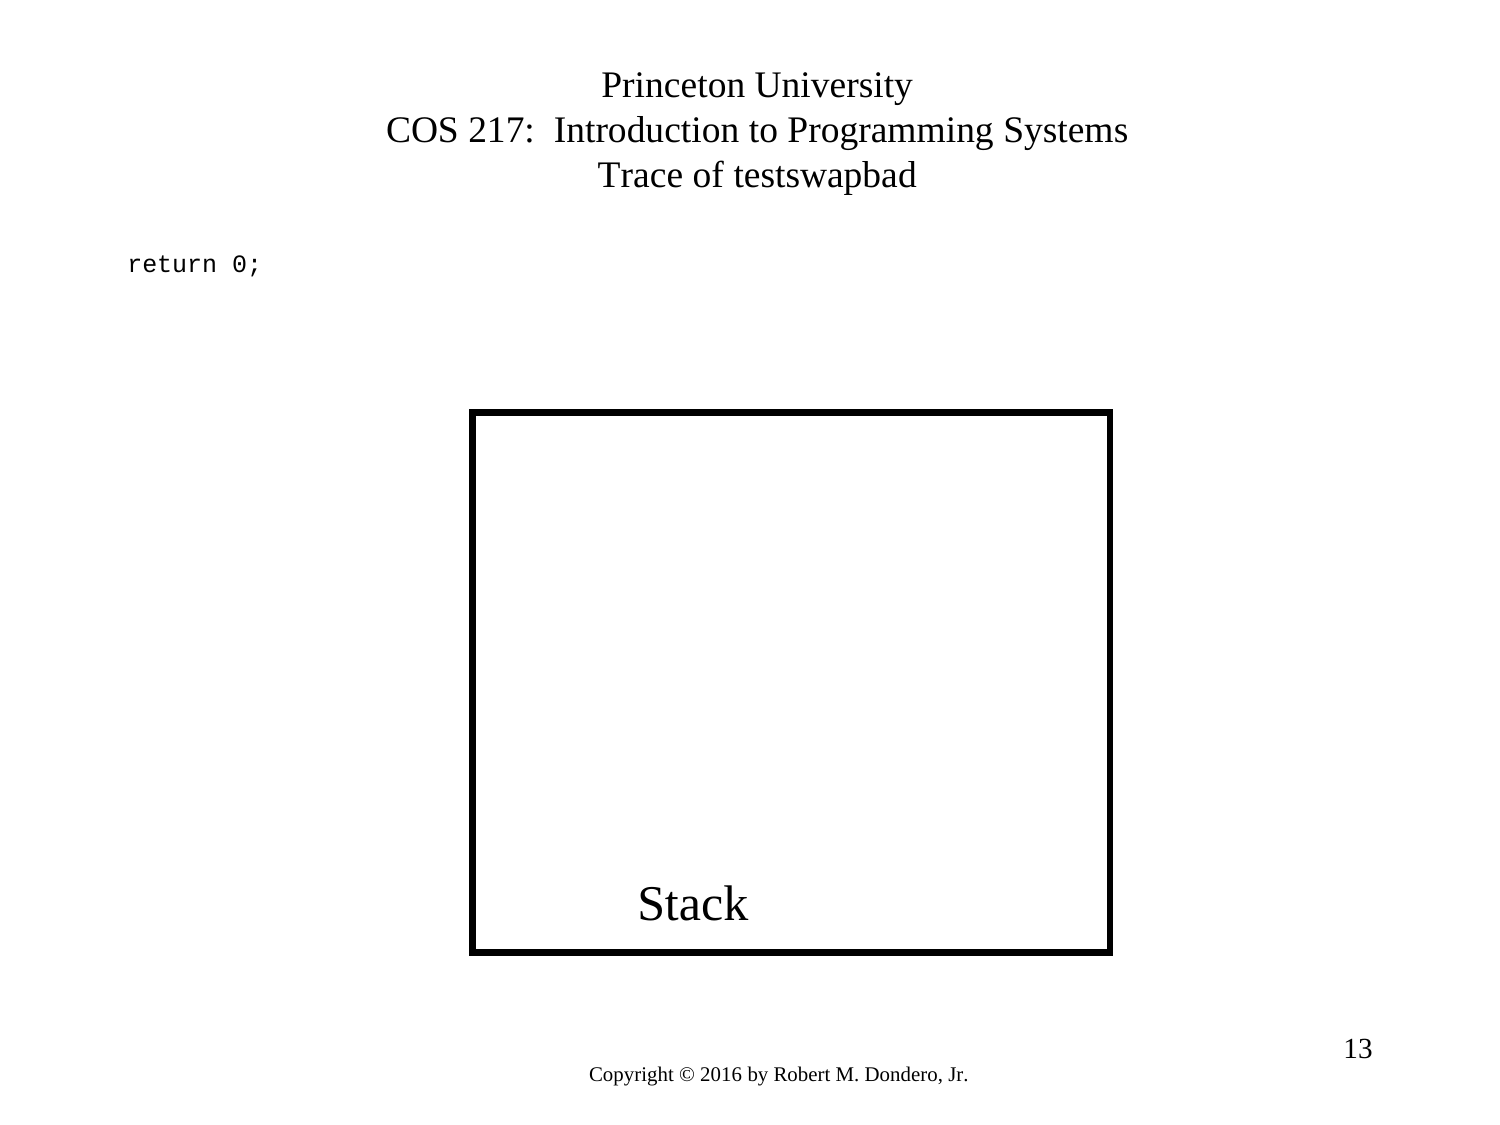

Princeton University
COS 217: Introduction to Programming Systems
Trace of testswapbad
return 0;
Stack
13
Copyright © 2016 by Robert M. Dondero, Jr.